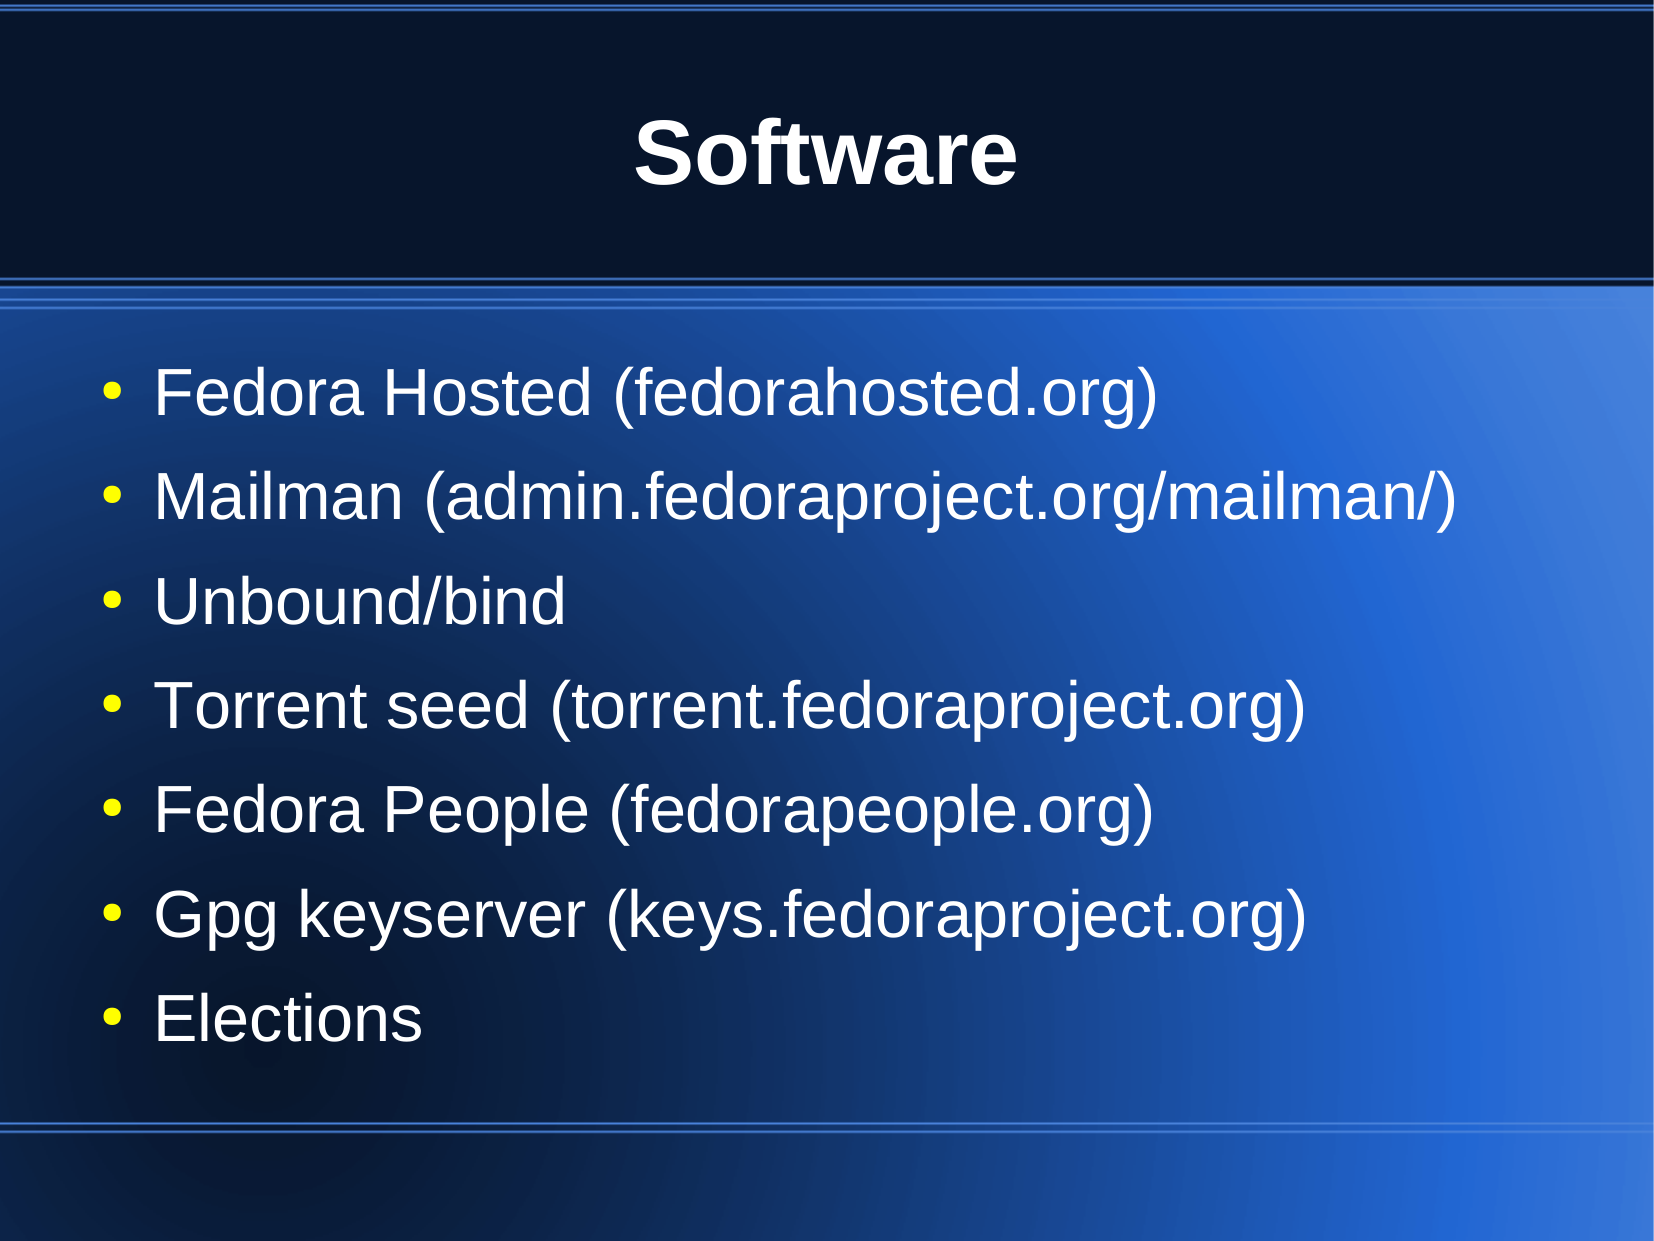

# Software
Fedora Hosted (fedorahosted.org)
Mailman (admin.fedoraproject.org/mailman/)
Unbound/bind
Torrent seed (torrent.fedoraproject.org)
Fedora People (fedorapeople.org)
Gpg keyserver (keys.fedoraproject.org)
Elections